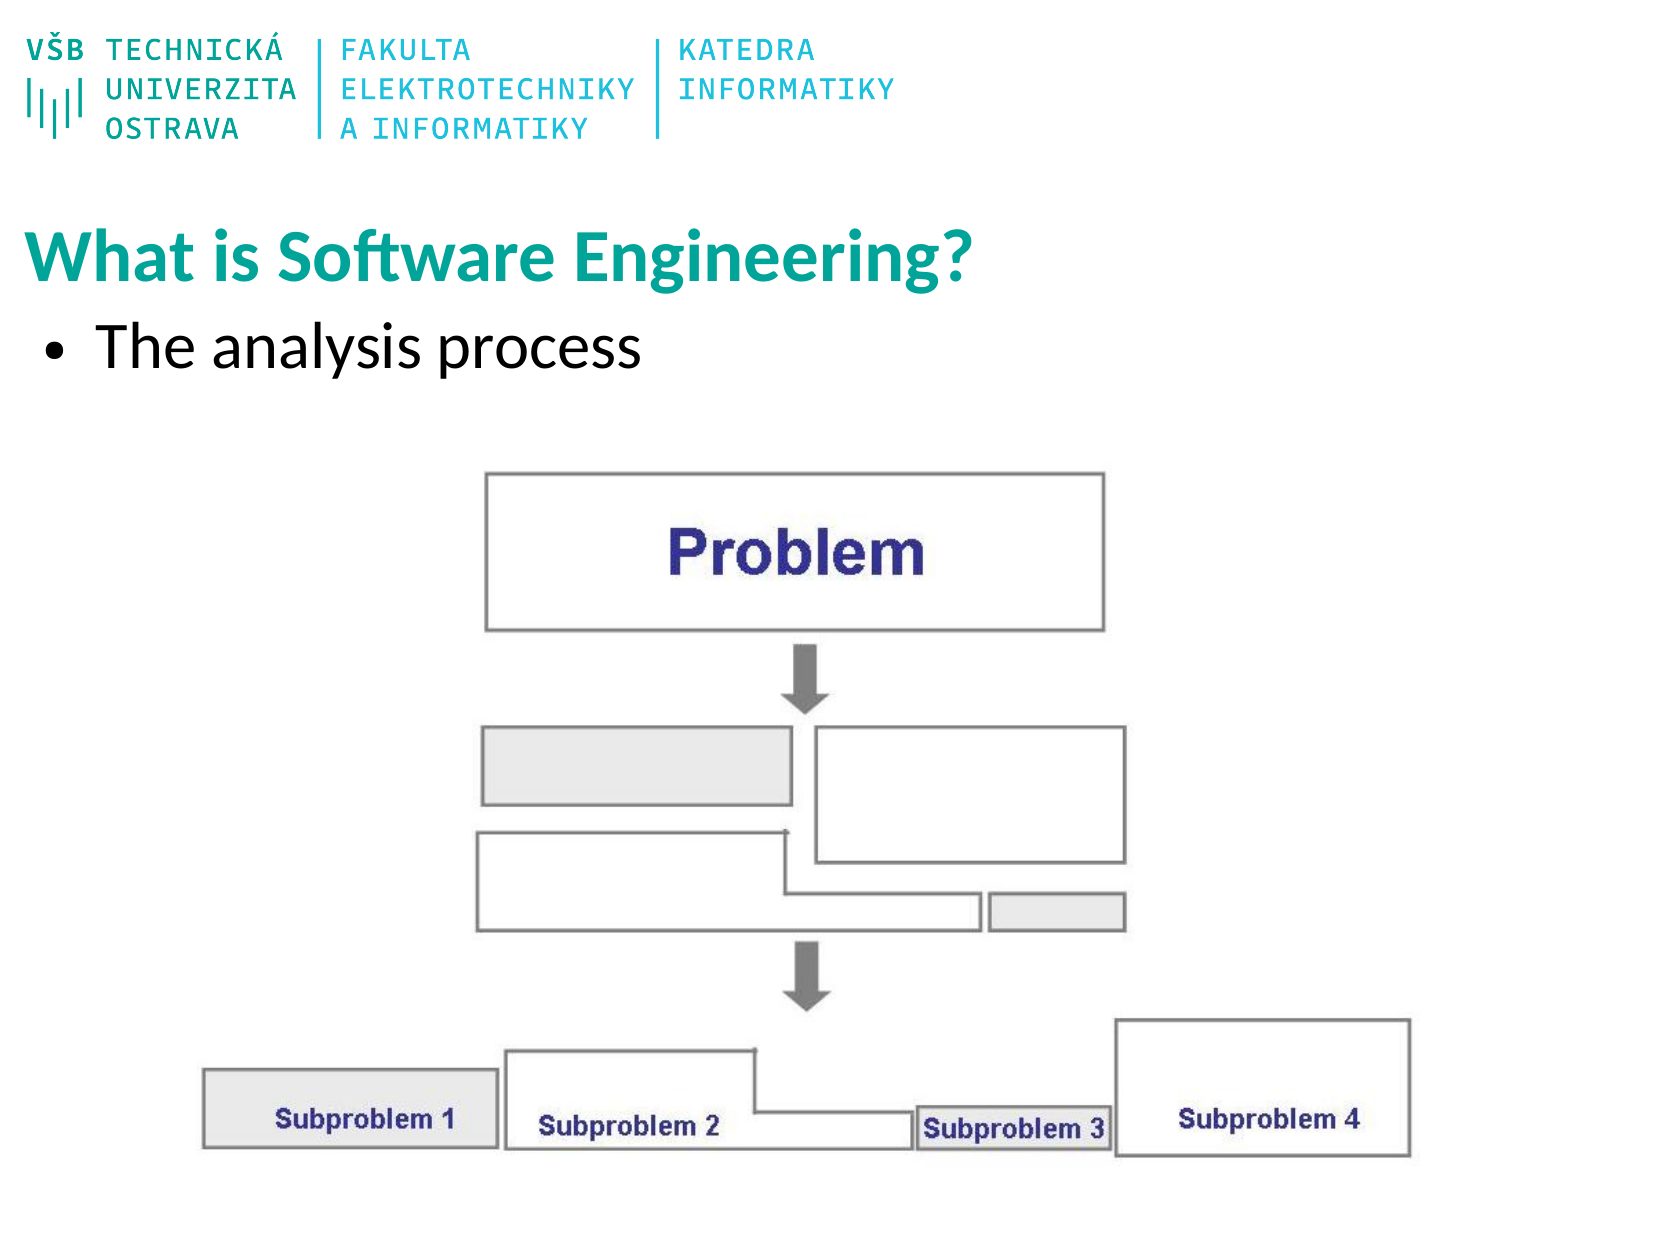

# What is Software Engineering?
The analysis process